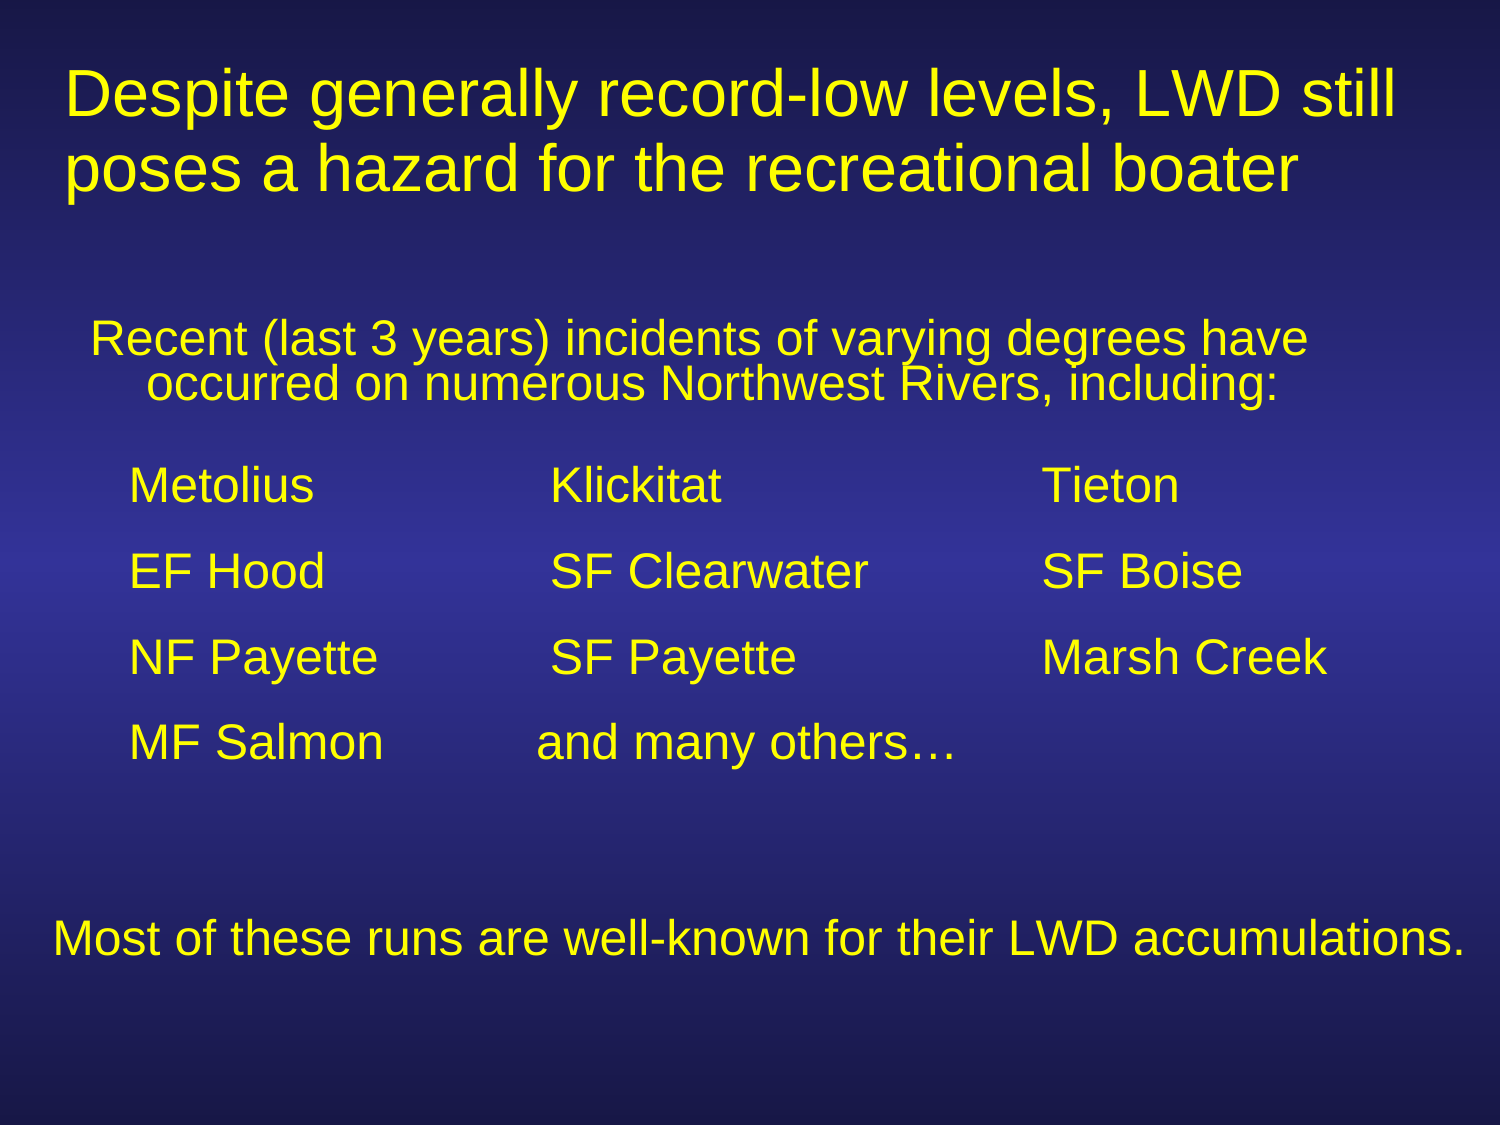

# Despite generally record-low levels, LWD still poses a hazard for the recreational boater
Recent (last 3 years) incidents of varying degrees have occurred on numerous Northwest Rivers, including:
 Metolius
 Klickitat
 Tieton
 EF Hood
 SF Clearwater
 SF Boise
 NF Payette
 SF Payette
 Marsh Creek
 MF Salmon
and many others…
Most of these runs are well-known for their LWD accumulations.